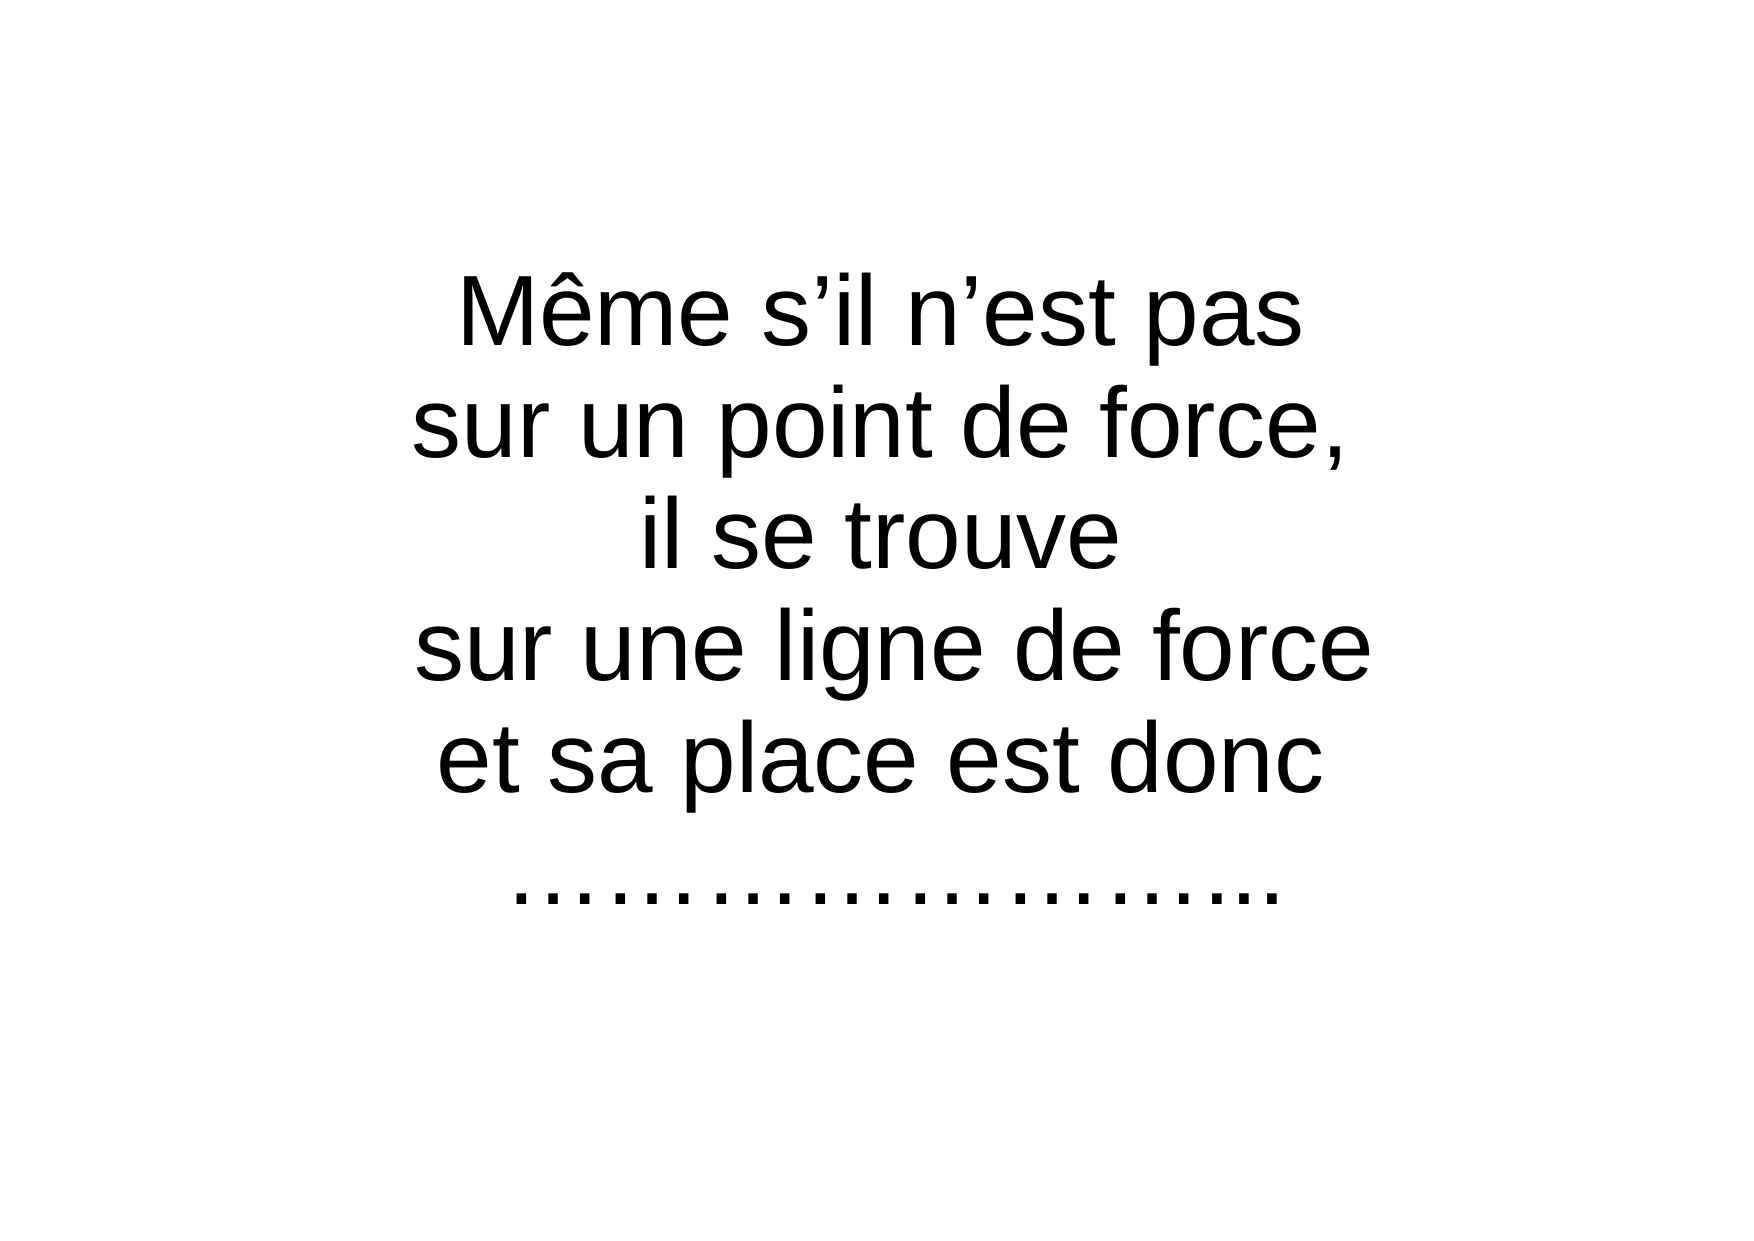

Même s’il n’est pas
sur un point de force,
il se trouve
sur une ligne de force
et sa place est donc
…………………...